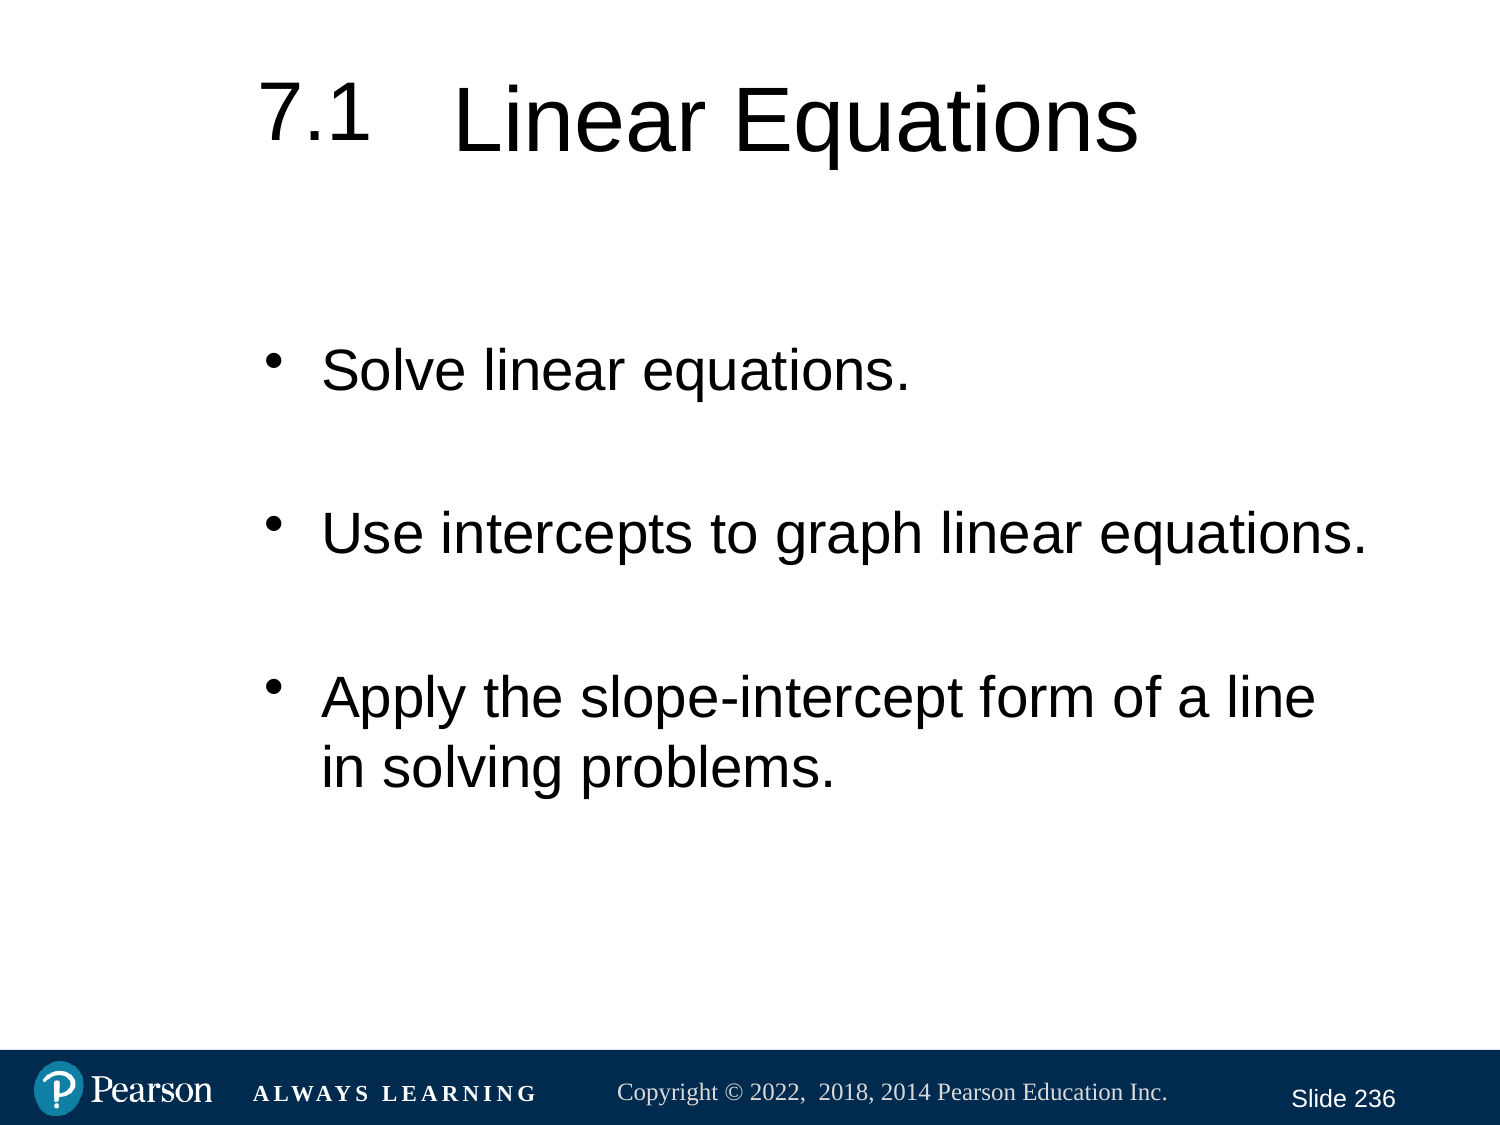

7.1
# Linear Equations
Solve linear equations.
Use intercepts to graph linear equations.
Apply the slope-intercept form of a line in solving problems.